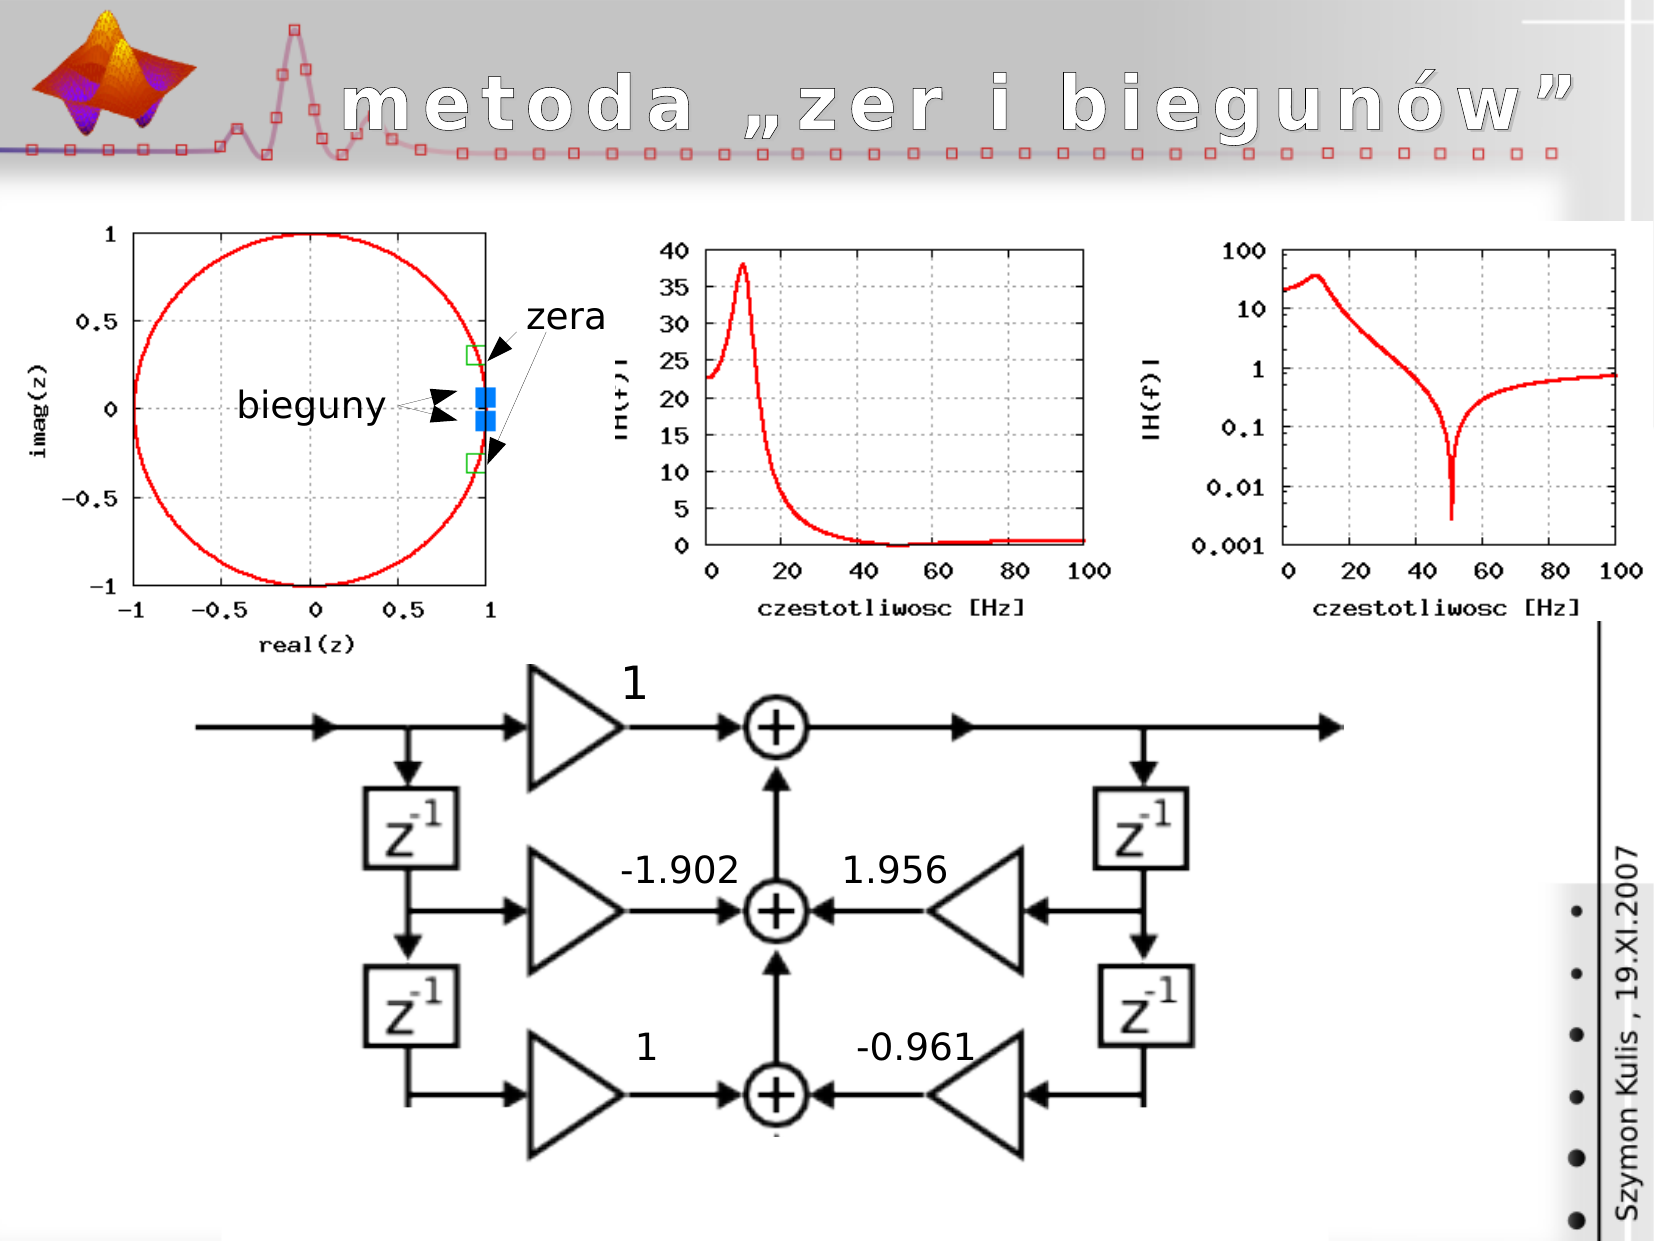

# metoda „zer i biegunów”
zera
bieguny
1
-1.902
1.956
1
-0.961